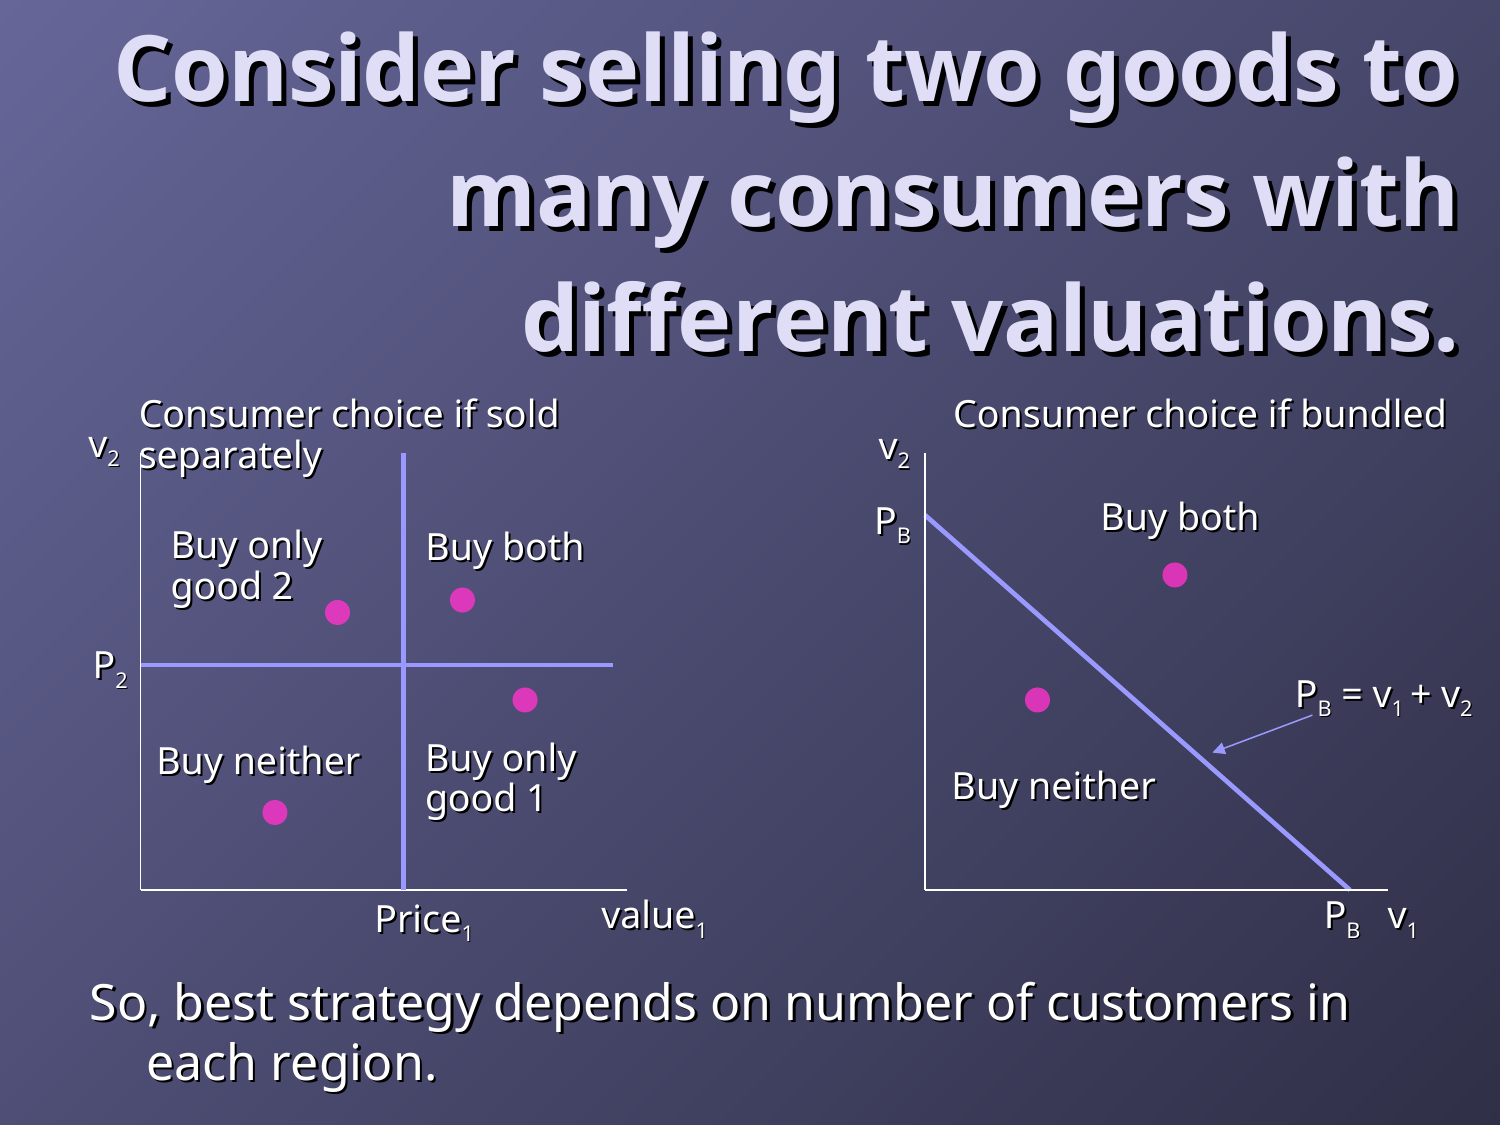

# Consider selling two goods to many consumers with different valuations.
Consumer choice if bundled
v2
PB
PB
v1
Consumer choice if sold
separately
v2
P2
value1
Price1
Buy both
PB = v1 + v2
Buy only
good 2
Buy both
Buy only
good 1
Buy neither
Buy neither
So, best strategy depends on number of customers in each region.